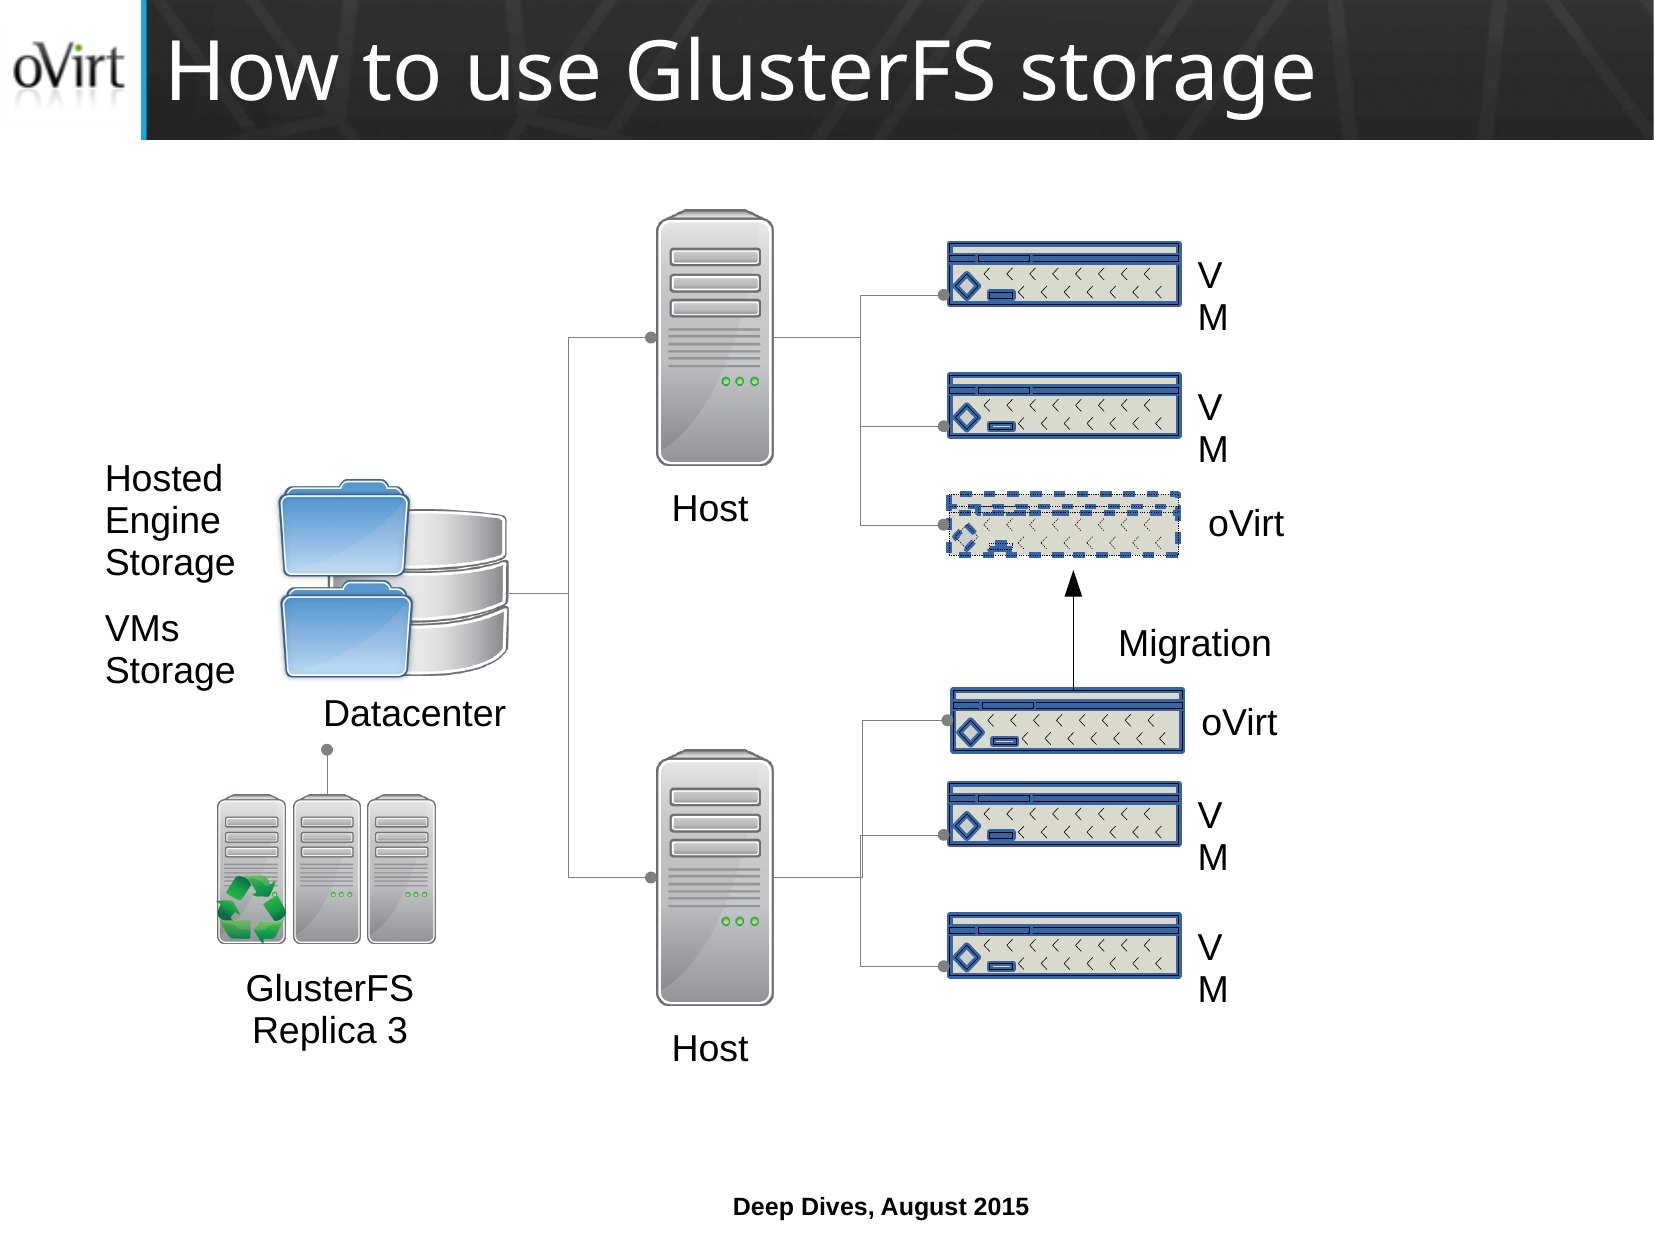

# How to use GlusterFS storage
VM
VM
Hosted Engine Storage
Host
oVirt
Datacenter
VMs Storage
Migration
oVirt
VM
VM
GlusterFS Replica 3
Host